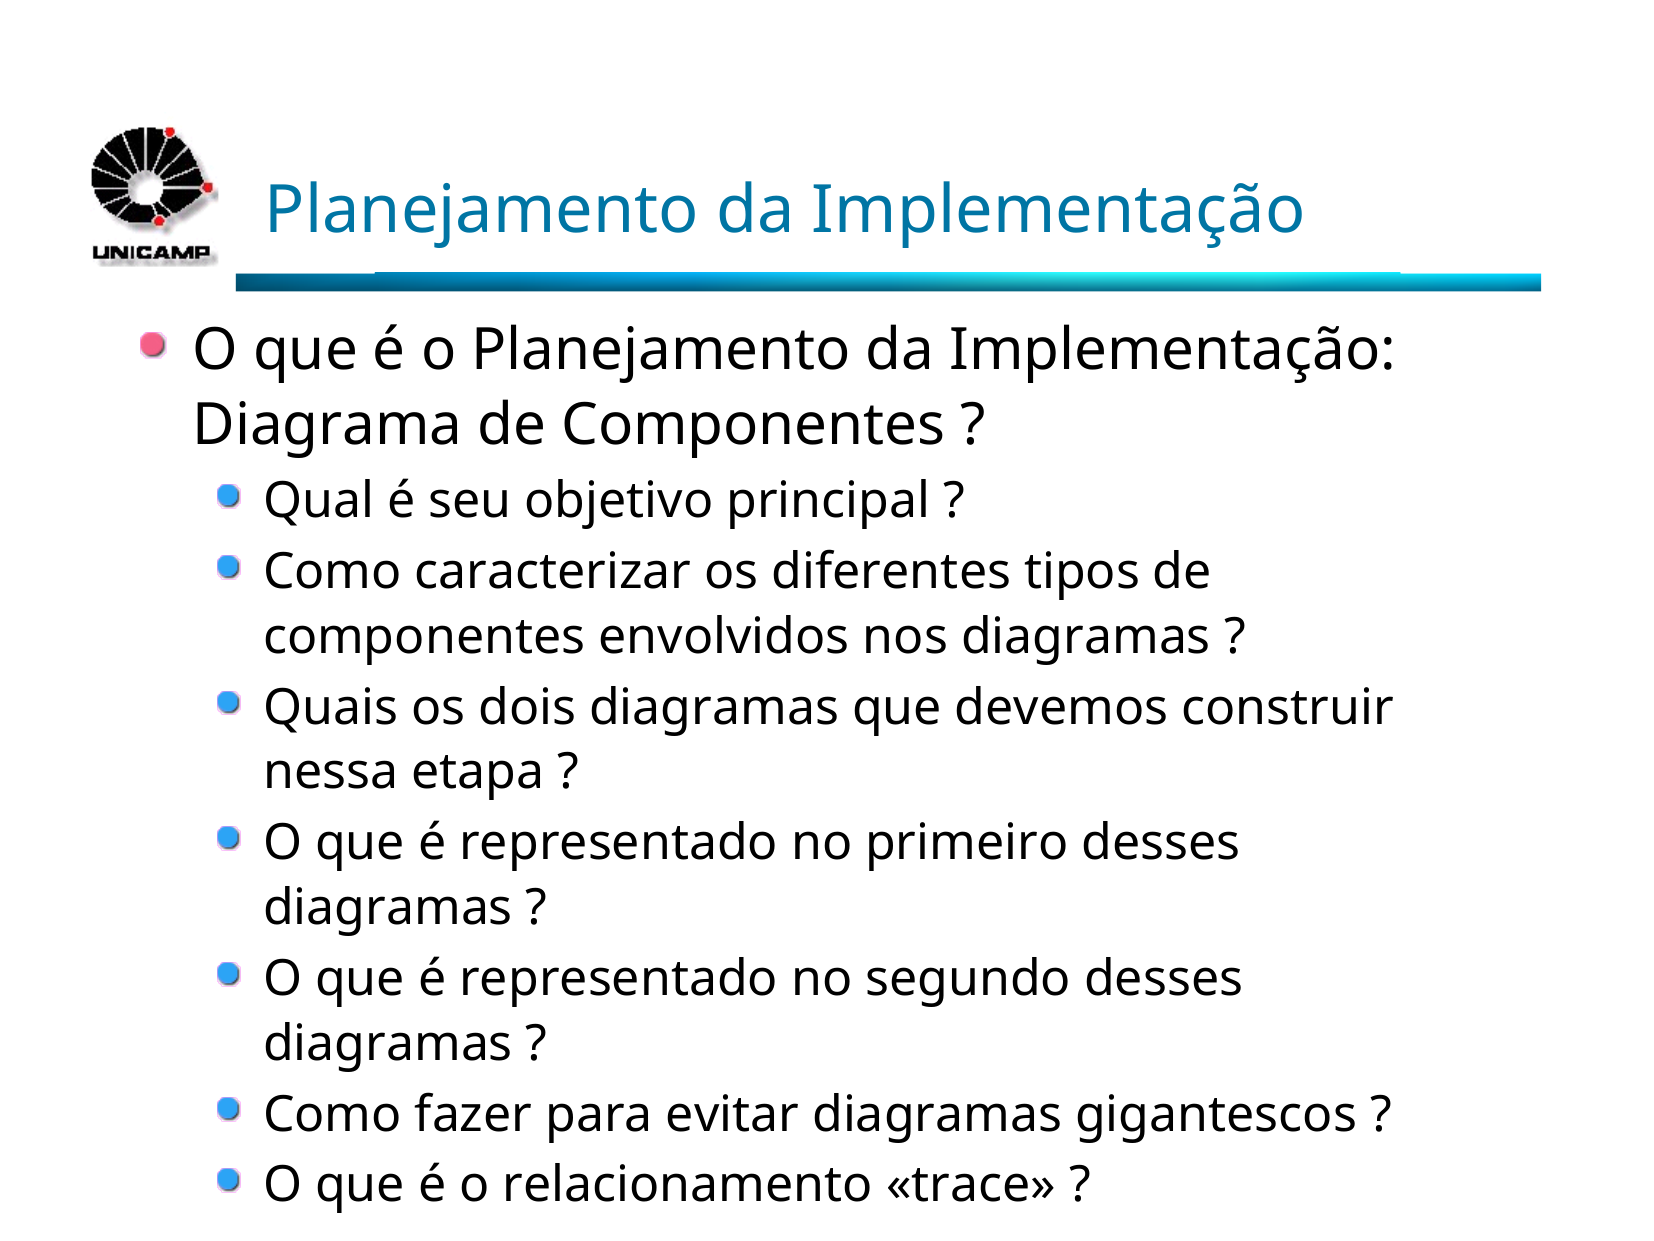

# Planejamento da Implementação
O que é o Planejamento da Implementação: Diagrama de Componentes ?
Qual é seu objetivo principal ?
Como caracterizar os diferentes tipos de componentes envolvidos nos diagramas ?
Quais os dois diagramas que devemos construir nessa etapa ?
O que é representado no primeiro desses diagramas ?
O que é representado no segundo desses diagramas ?
Como fazer para evitar diagramas gigantescos ?
O que é o relacionamento «trace» ?